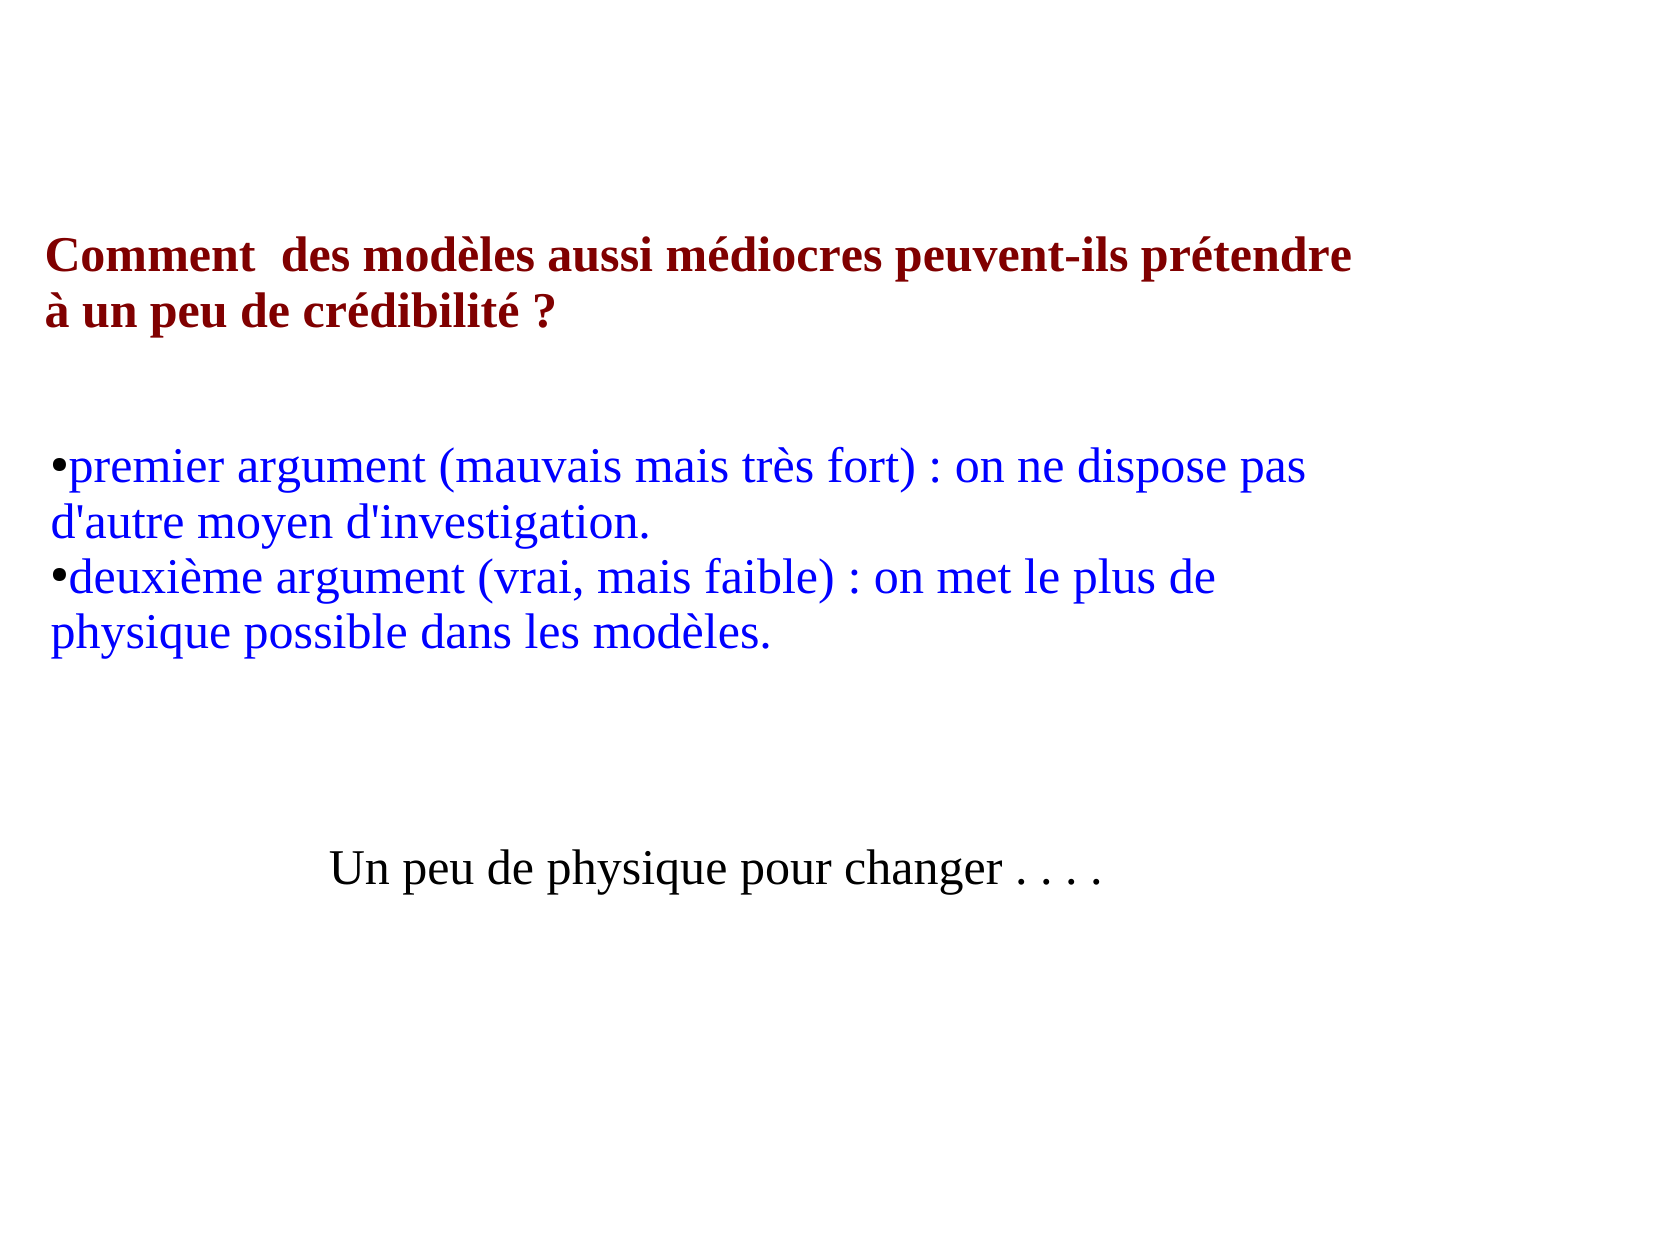

Comment des modèles aussi médiocres peuvent-ils prétendre
à un peu de crédibilité ?
premier argument (mauvais mais très fort) : on ne dispose pas
d'autre moyen d'investigation.
deuxième argument (vrai, mais faible) : on met le plus de
physique possible dans les modèles.
Un peu de physique pour changer . . . .